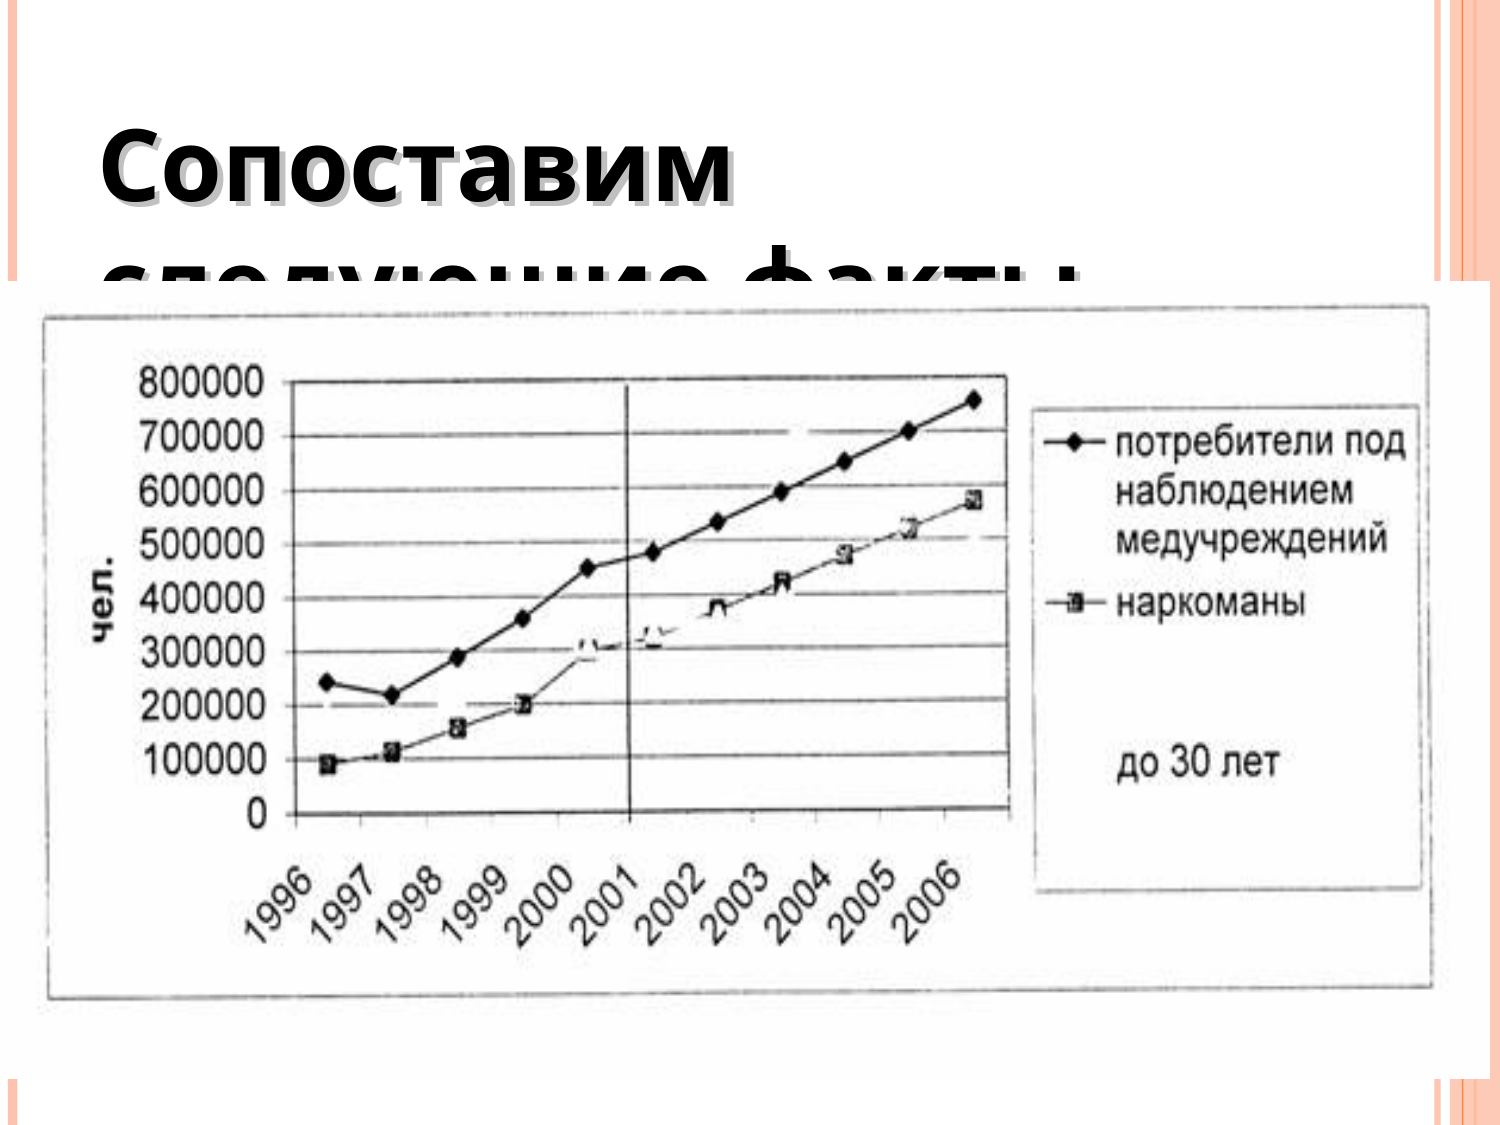

# Сопоставим следующие факты
7 из 100 опрошенных московских школьников пробовали героин.
Число наркозависимых за 10 лет увеличилось в 8 раз, на сегодняшний день оно составляет 425 тыс. человек (по официальным данным)
Основной   контингент   потребителей   наркотиков   находится   в репродуктивном возрасте (от 15 до 25 лет)